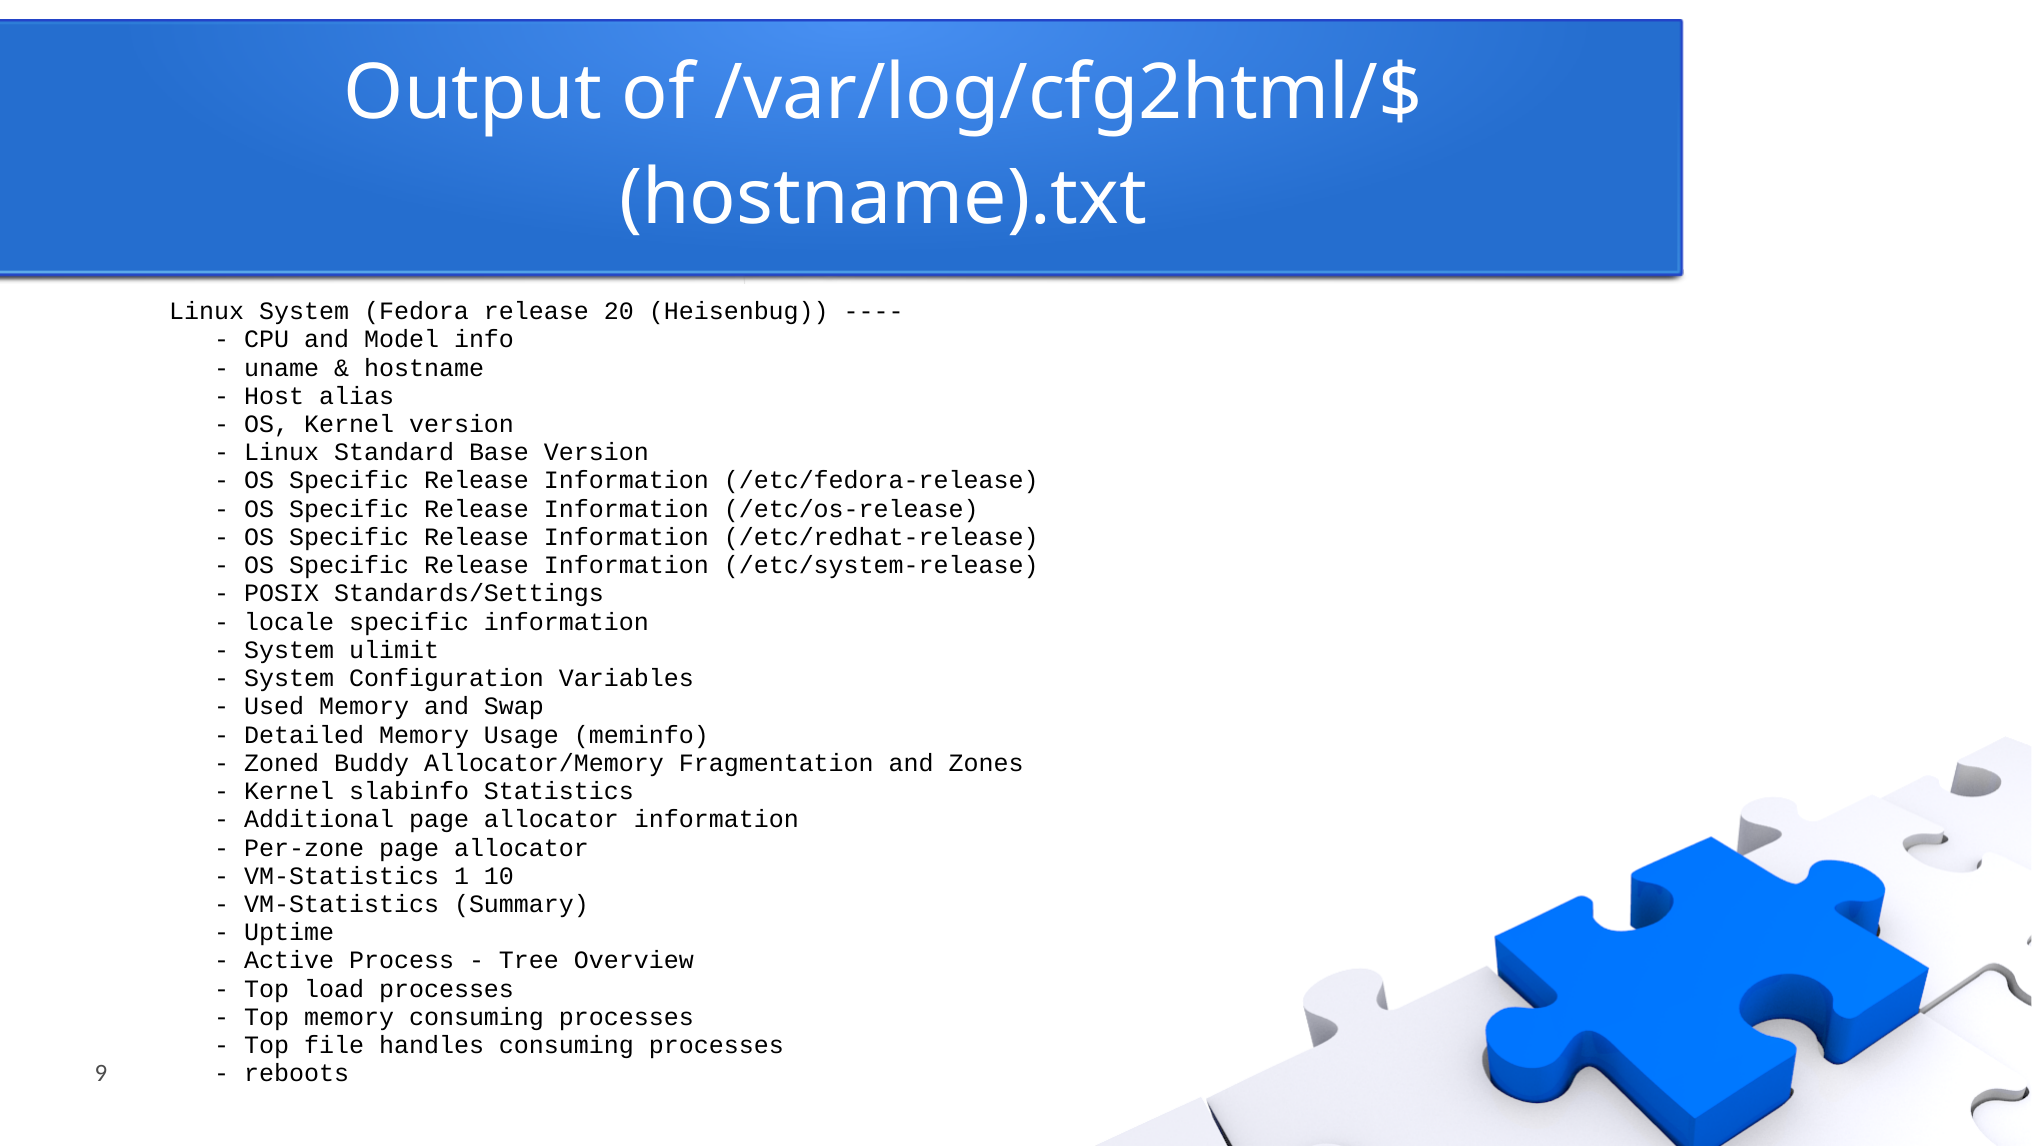

# Output of /var/log/cfg2html/$(hostname).txt
 Linux System (Fedora release 20 (Heisenbug)) ----
 - CPU and Model info
 - uname & hostname
 - Host alias
 - OS, Kernel version
 - Linux Standard Base Version
 - OS Specific Release Information (/etc/fedora-release)
 - OS Specific Release Information (/etc/os-release)
 - OS Specific Release Information (/etc/redhat-release)
 - OS Specific Release Information (/etc/system-release)
 - POSIX Standards/Settings
 - locale specific information
 - System ulimit
 - System Configuration Variables
 - Used Memory and Swap
 - Detailed Memory Usage (meminfo)
 - Zoned Buddy Allocator/Memory Fragmentation and Zones
 - Kernel slabinfo Statistics
 - Additional page allocator information
 - Per-zone page allocator
 - VM-Statistics 1 10
 - VM-Statistics (Summary)
 - Uptime
 - Active Process - Tree Overview
 - Top load processes
 - Top memory consuming processes
 - Top file handles consuming processes
 - reboots
9